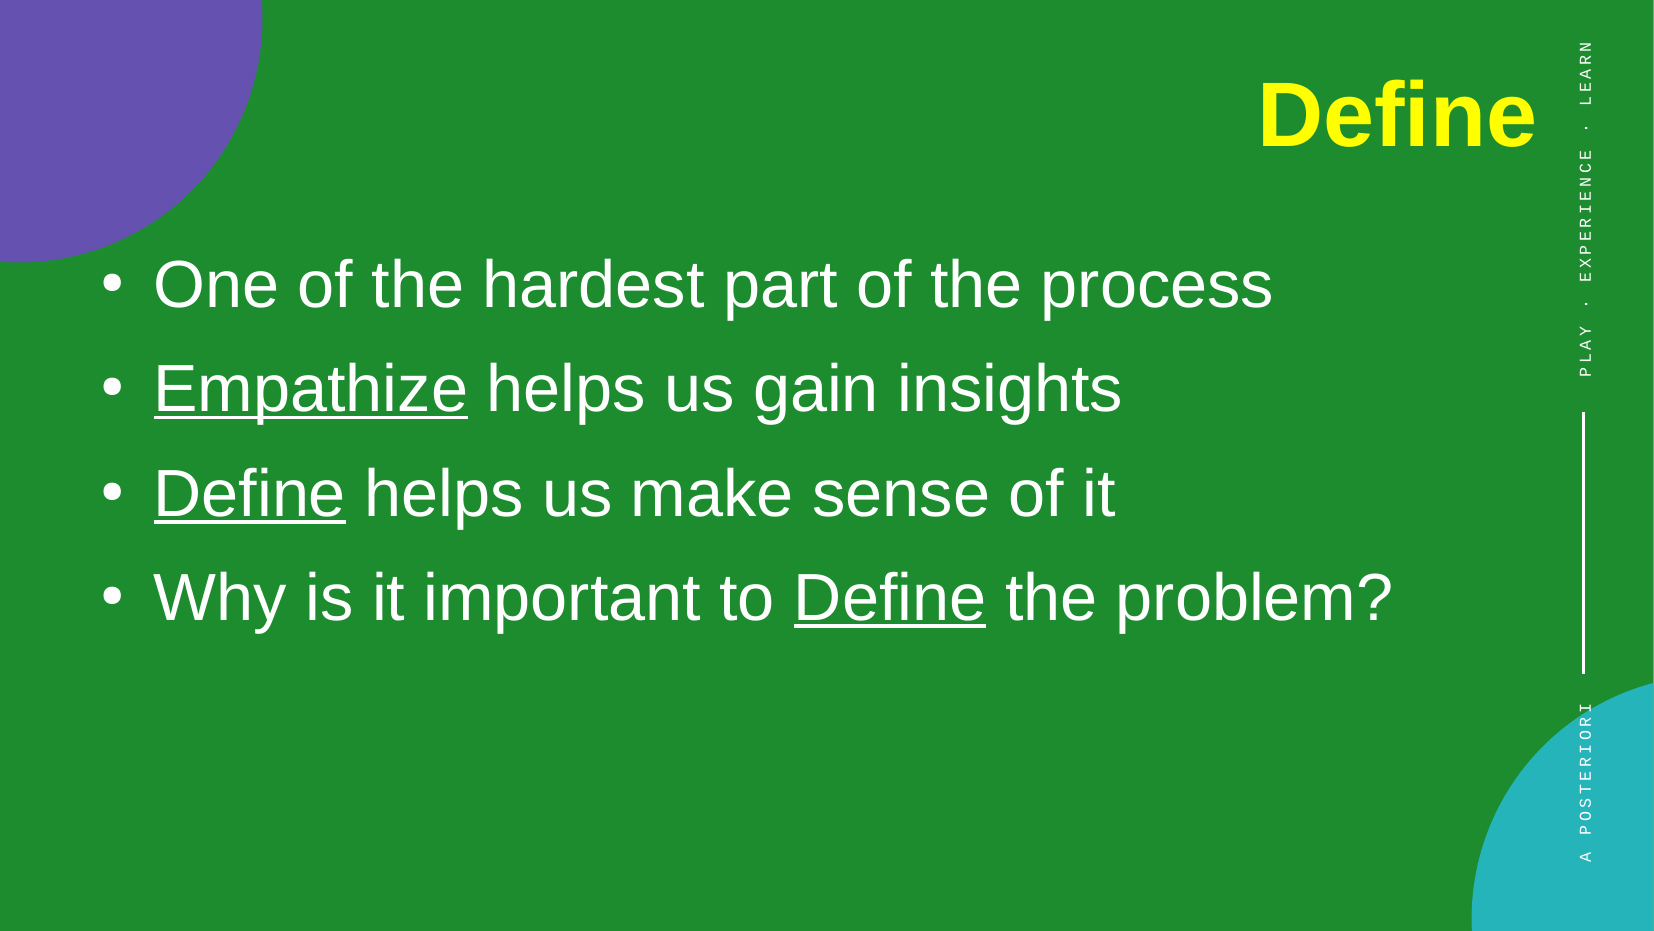

# Define
One of the hardest part of the process
Empathize helps us gain insights
Define helps us make sense of it
Why is it important to Define the problem?